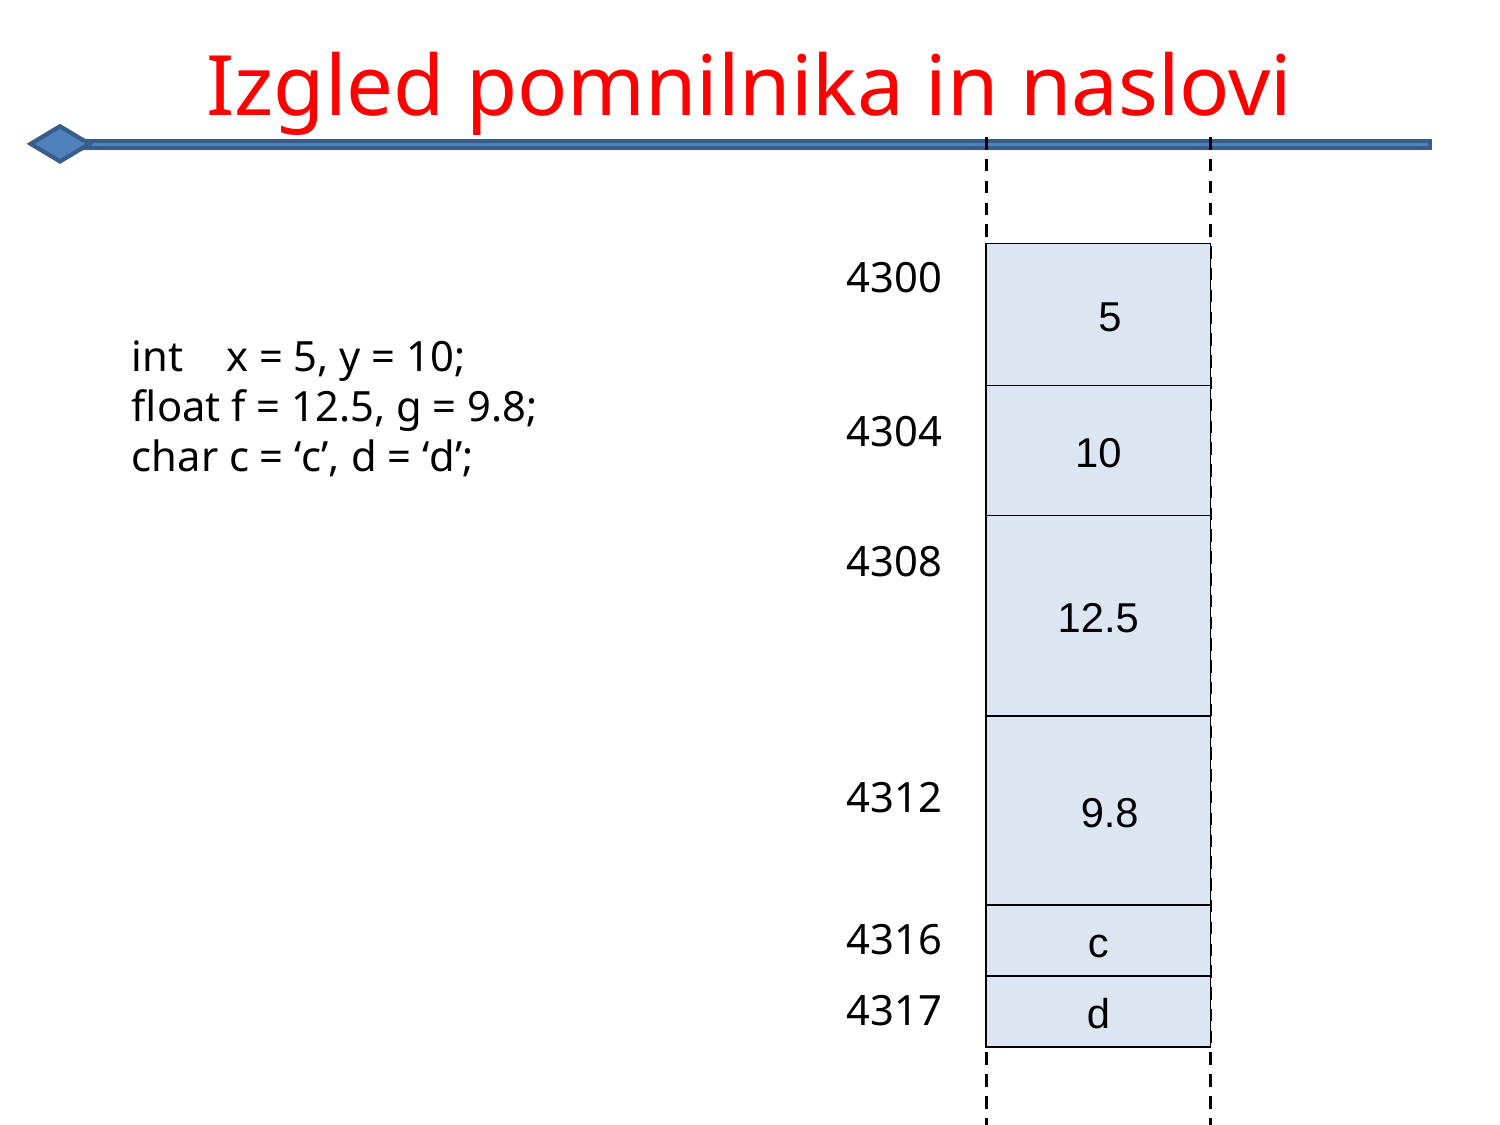

# Izgled pomnilnika in naslovi
4300
 5
int x = 5, y = 10;
float f = 12.5, g = 9.8;
char c = ‘c’, d = ‘d’;
10
4304
12.5
4308
 9.8
4312
4316
c
4317
d